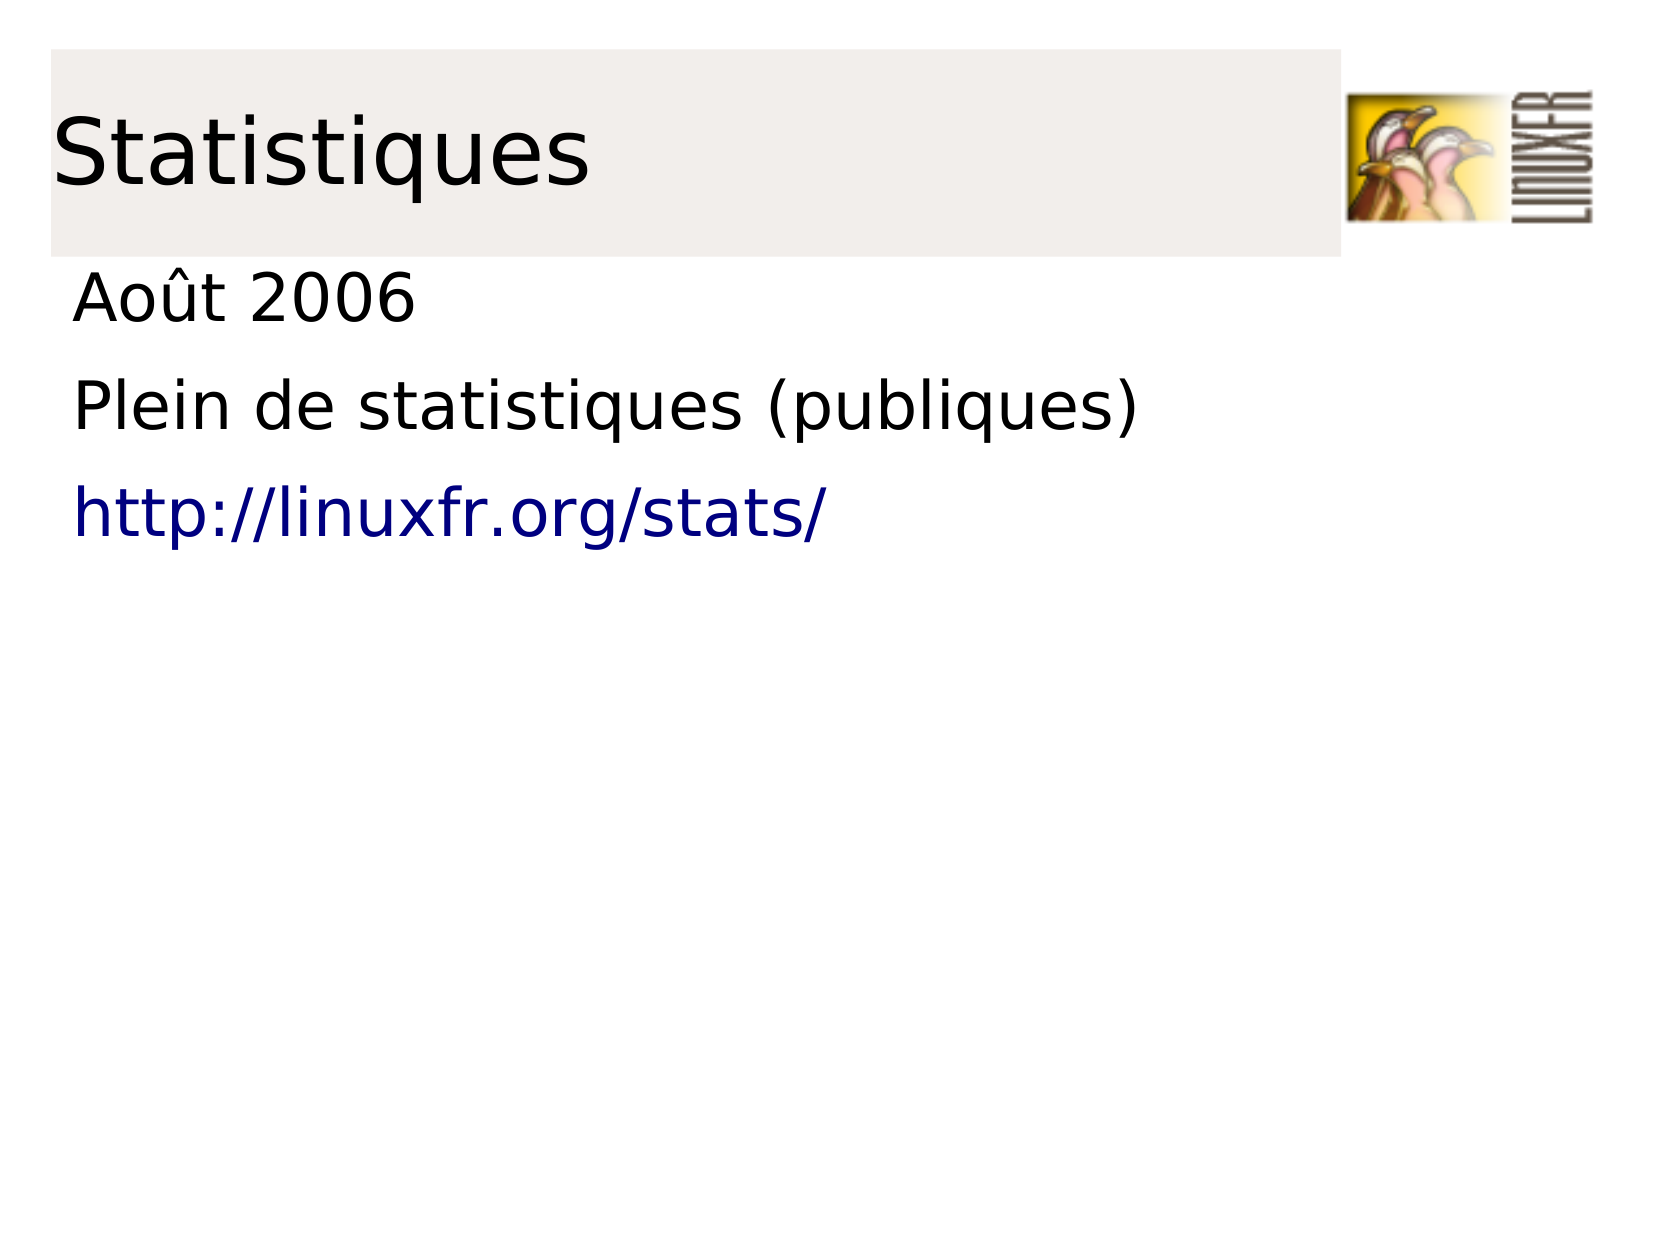

# Statistiques
Août 2006
Plein de statistiques (publiques)
http://linuxfr.org/stats/